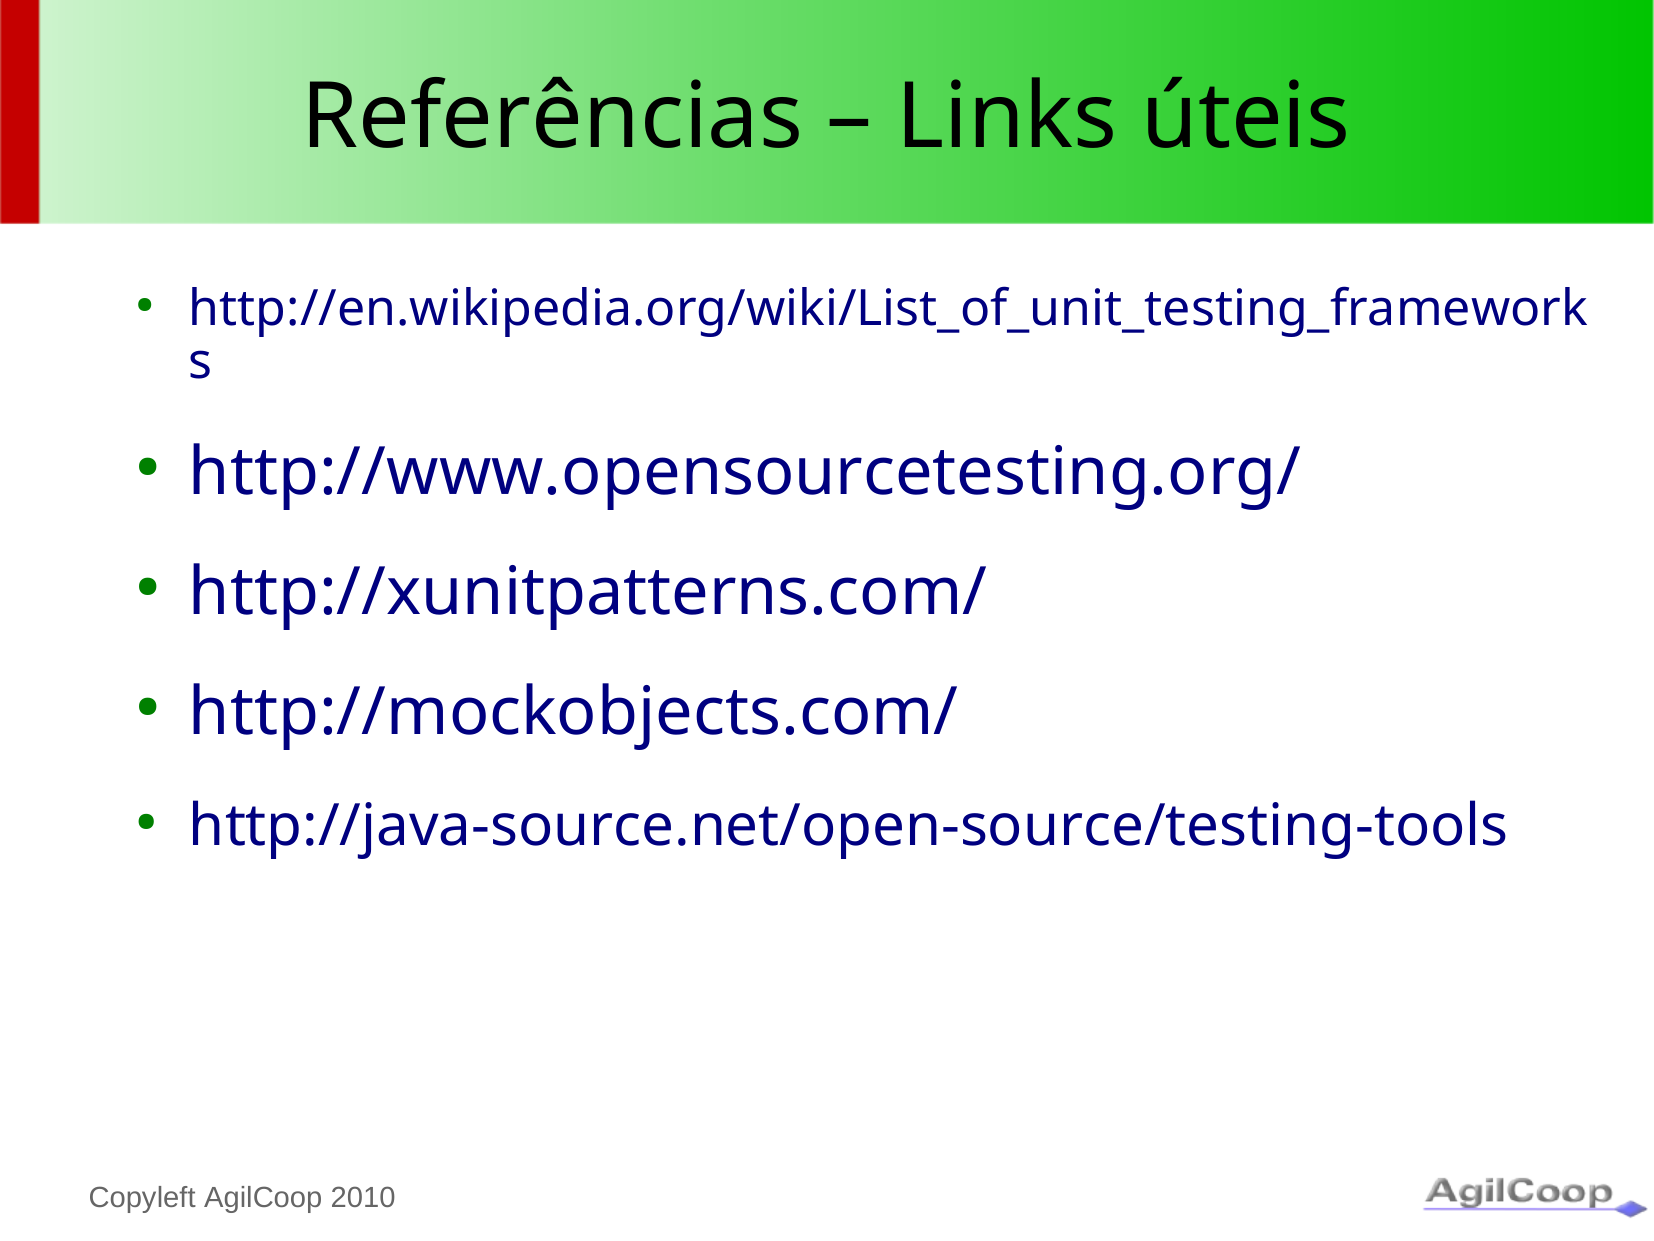

# Referências – Links úteis
http://en.wikipedia.org/wiki/List_of_unit_testing_frameworks
http://www.opensourcetesting.org/
http://xunitpatterns.com/
http://mockobjects.com/
http://java-source.net/open-source/testing-tools
Copyleft AgilCoop 2010